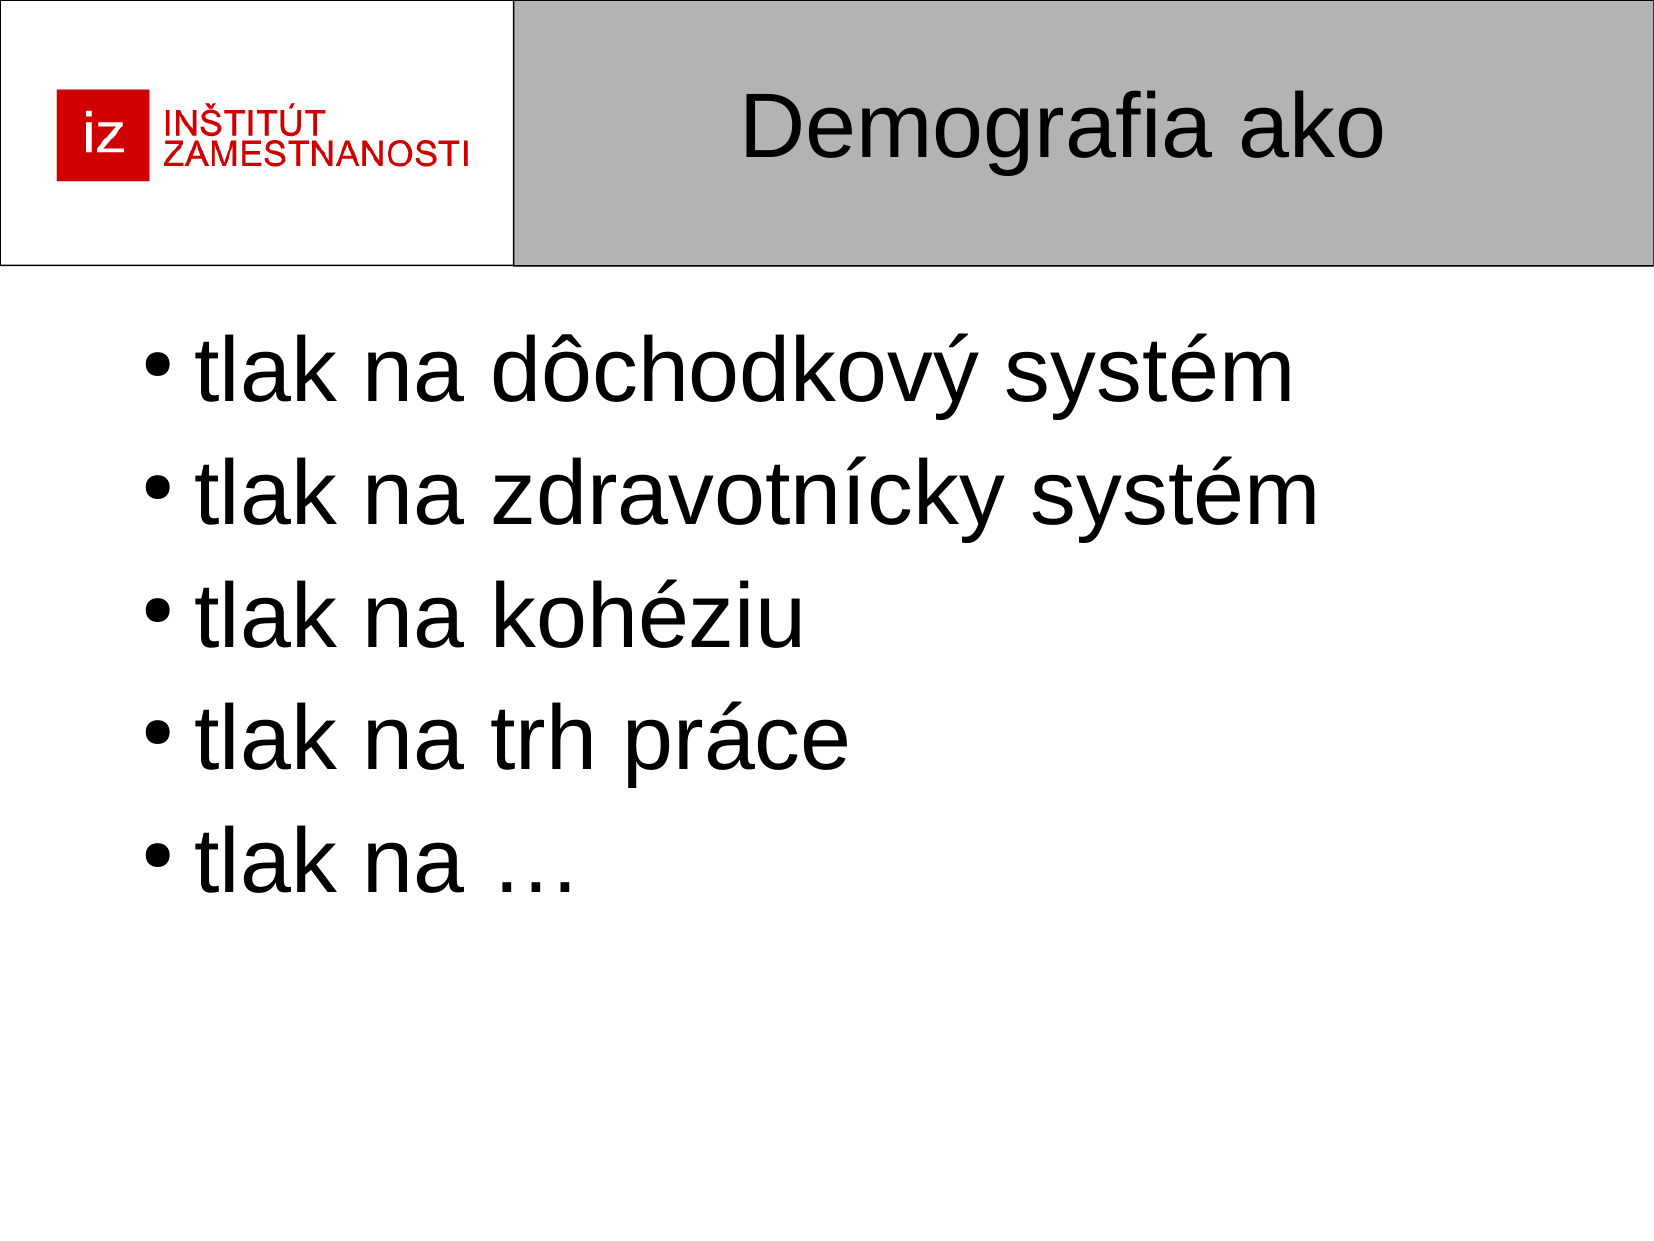

# Demografia ako
tlak na dôchodkový systém
tlak na zdravotnícky systém
tlak na kohéziu
tlak na trh práce
tlak na …